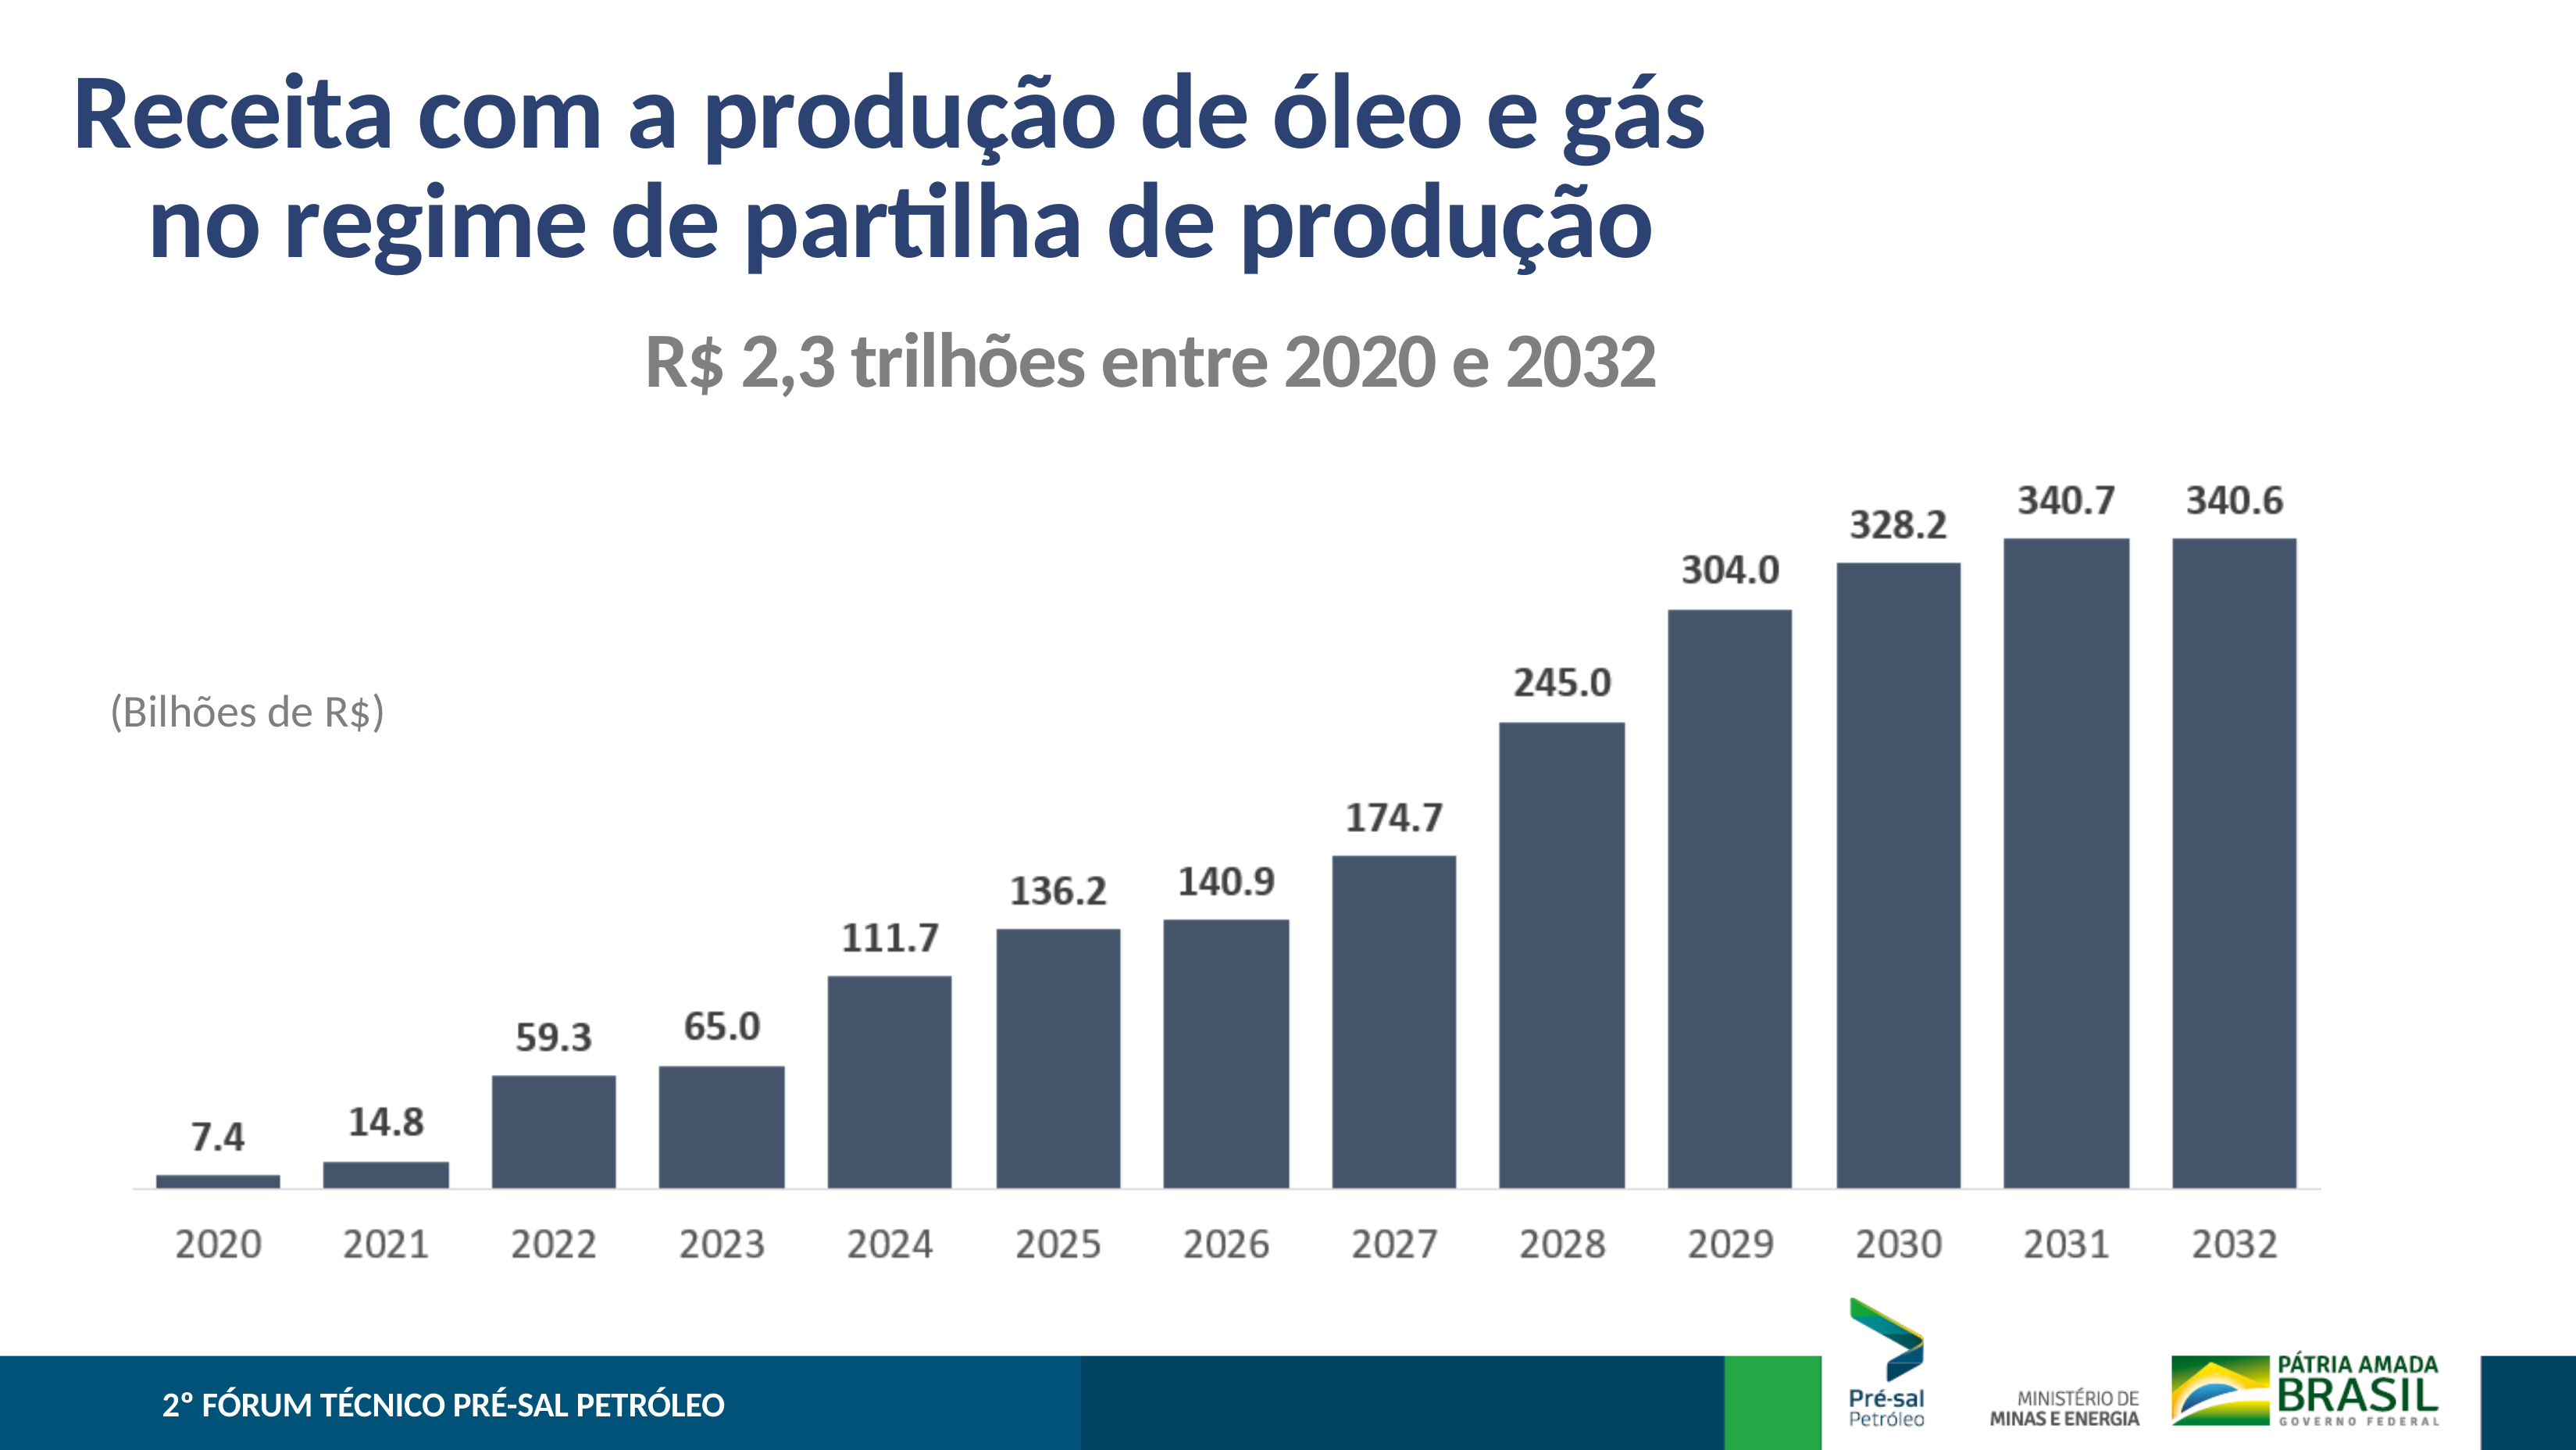

# Receita com a produção de óleo e gás no regime de partilha de produção
R$ 2,3 trilhões entre 2020 e 2032
(Bilhões de R$)
2º FÓRUM TÉCNICO PRÉ-SAL PETRÓLEO